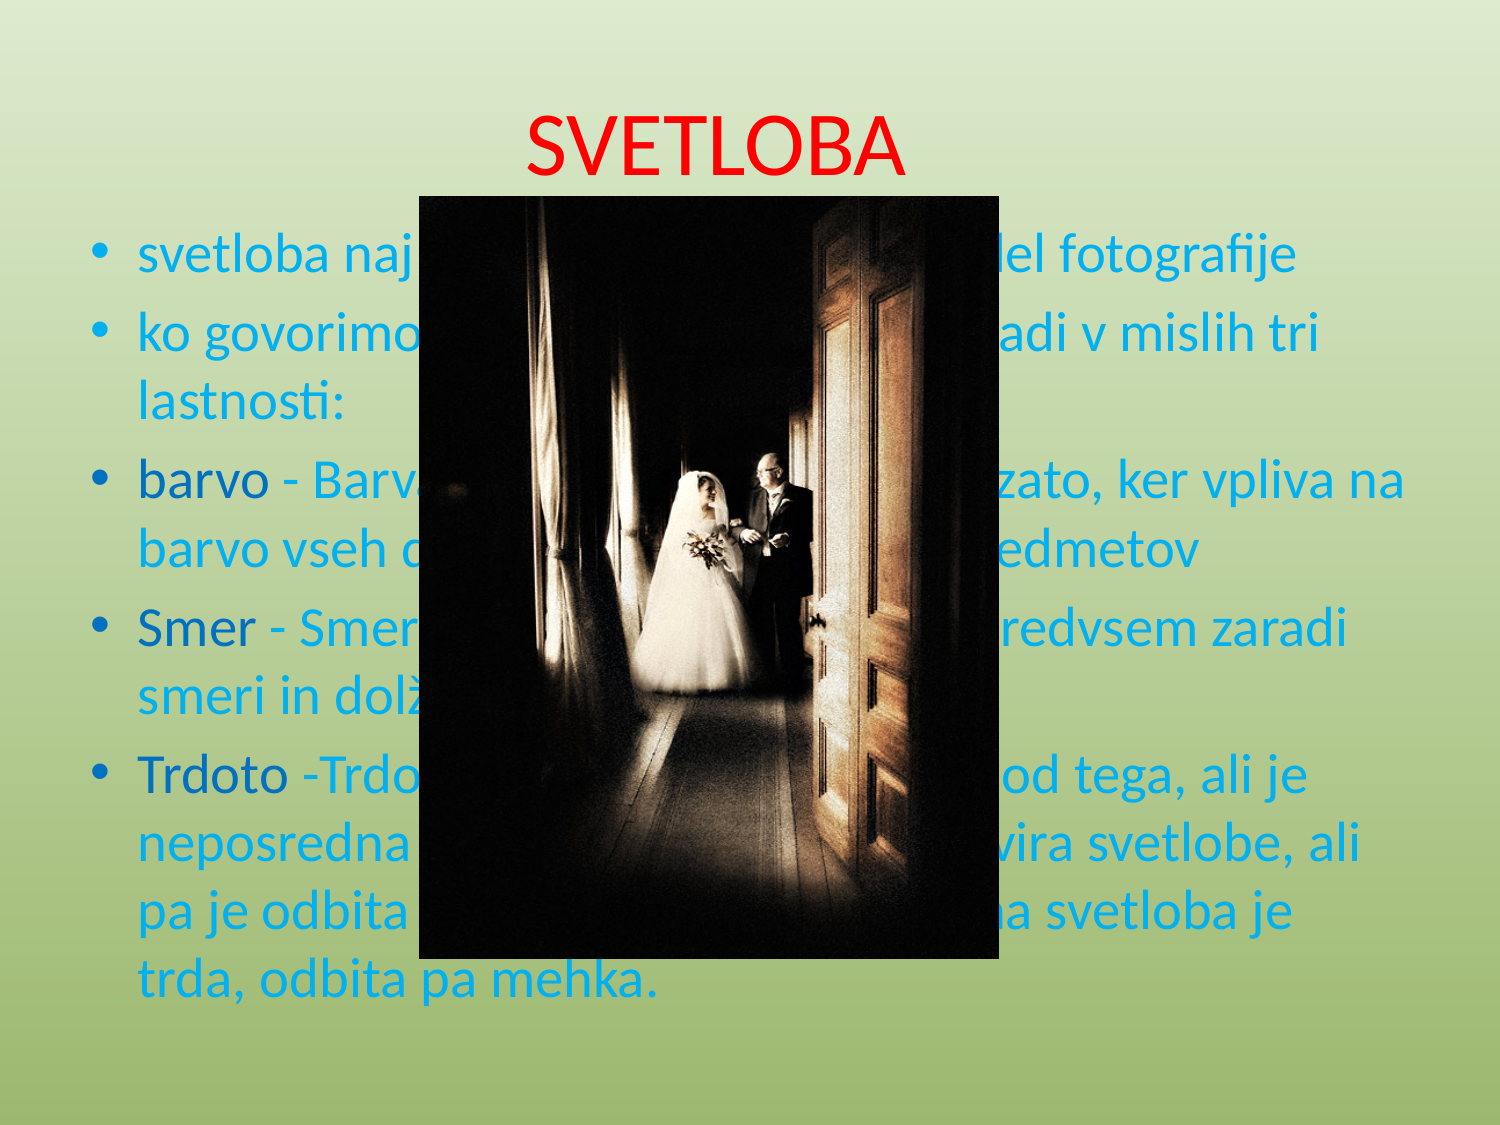

# SVETLOBA
svetloba naj bi bila najpomembnejši del fotografije
ko govorimo o svetlobi, imamo ponavadi v mislih tri lastnosti:
barvo - Barva svetlobe je pomembna zato, ker vpliva na barvo vseh drugih z njo osvetljenih predmetov
Smer - Smer svetlobe je pomembna predvsem zaradi smeri in dolžin senc
Trdoto -Trdota svetlobe pa je odvisna od tega, ali je neposredna in prihaja neposredno iz vira svetlobe, ali pa je odbita oz. razpršena. Neposredna svetloba je trda, odbita pa mehka.